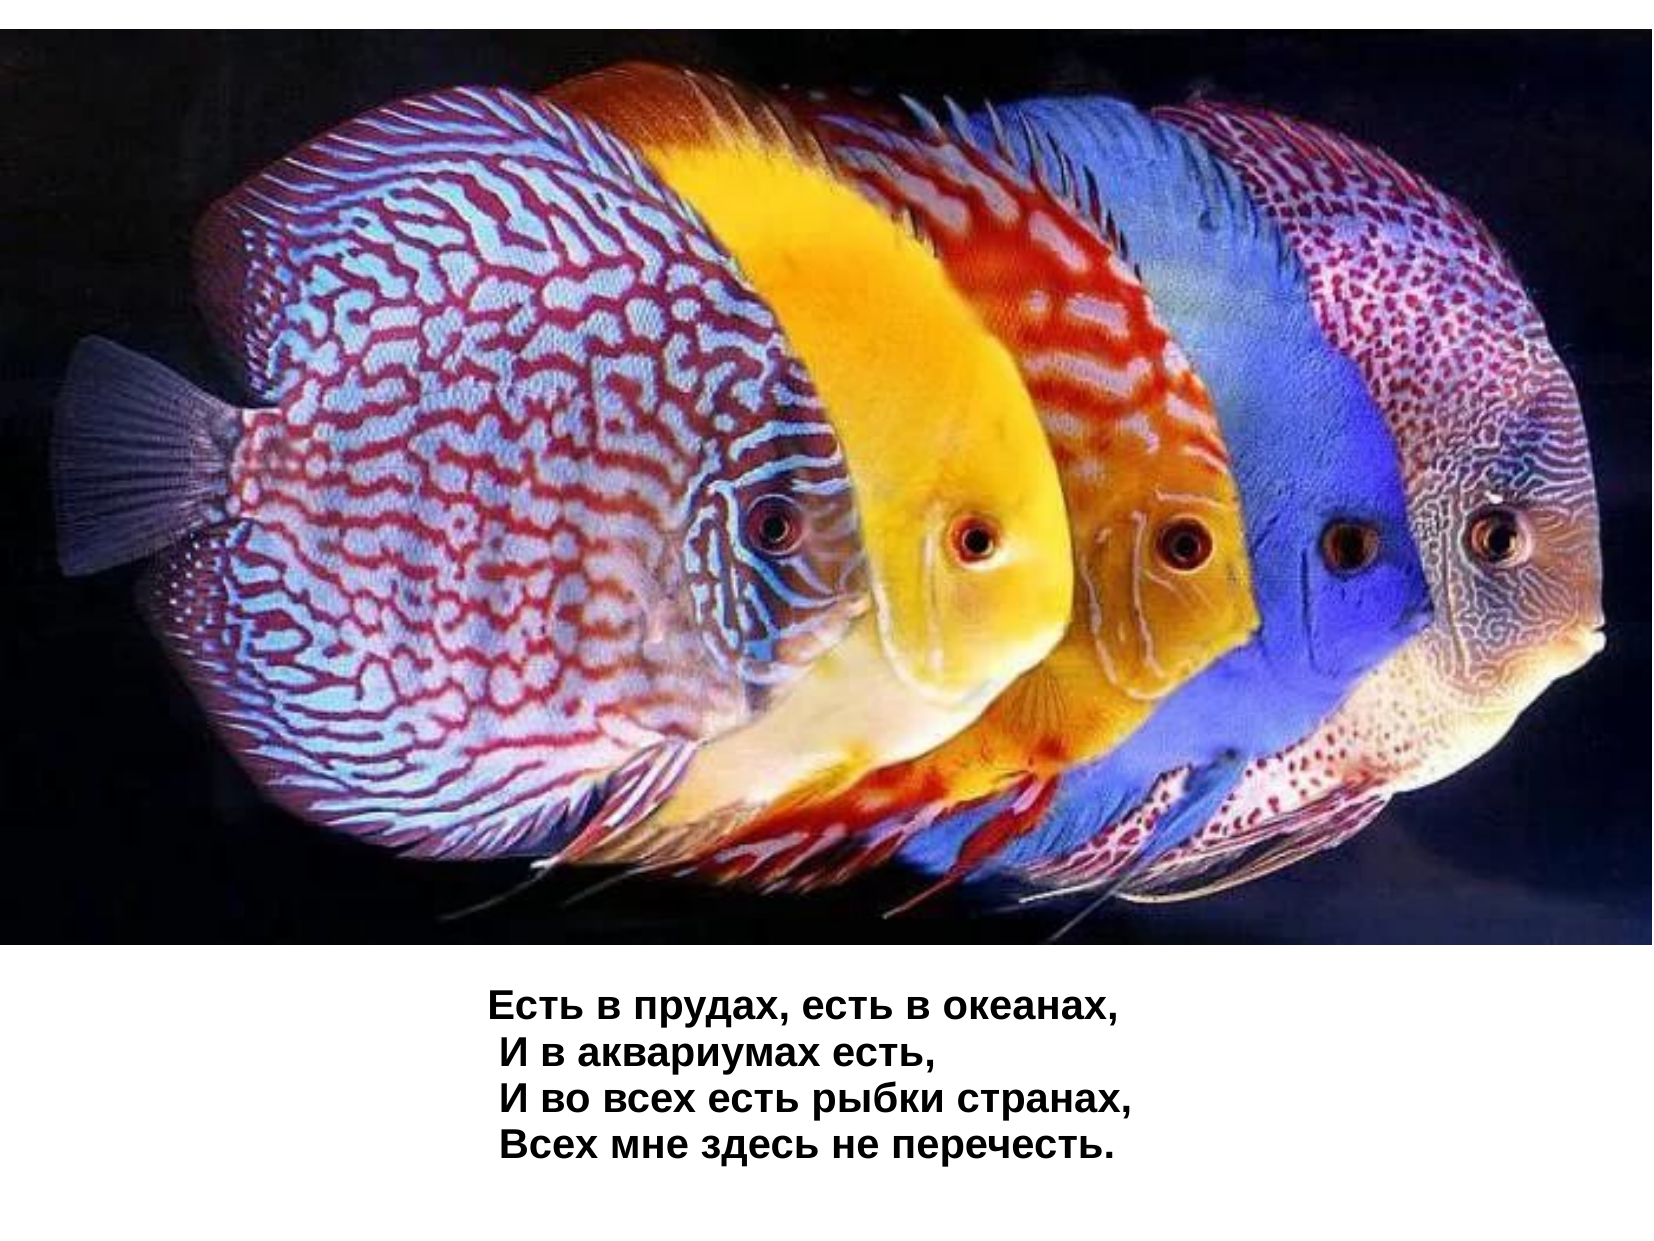

Есть в прудах, есть в океанах,
 И в аквариумах есть,
 И во всех есть рыбки странах,
 Всех мне здесь не перечесть.